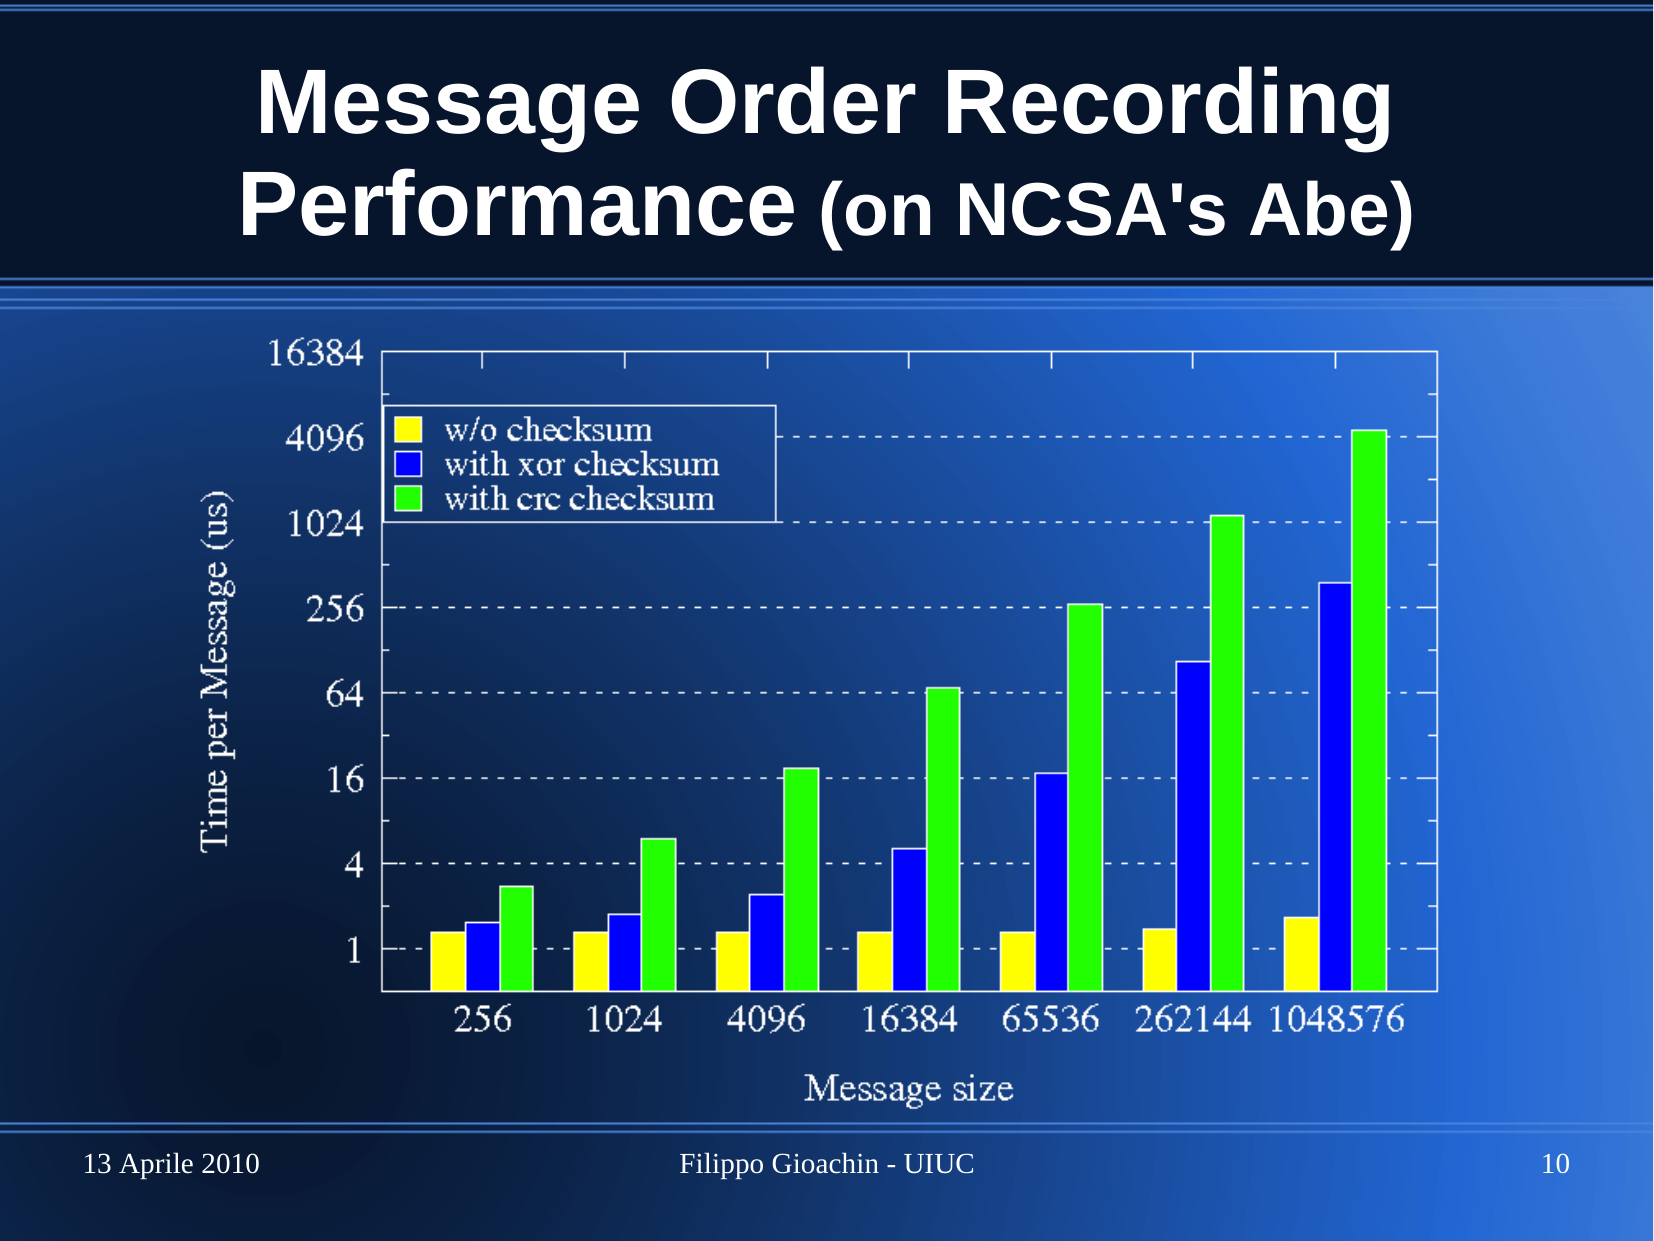

# Message Order Recording Performance (on NCSA's Abe)
13 Aprile 2010
Filippo Gioachin - UIUC
10